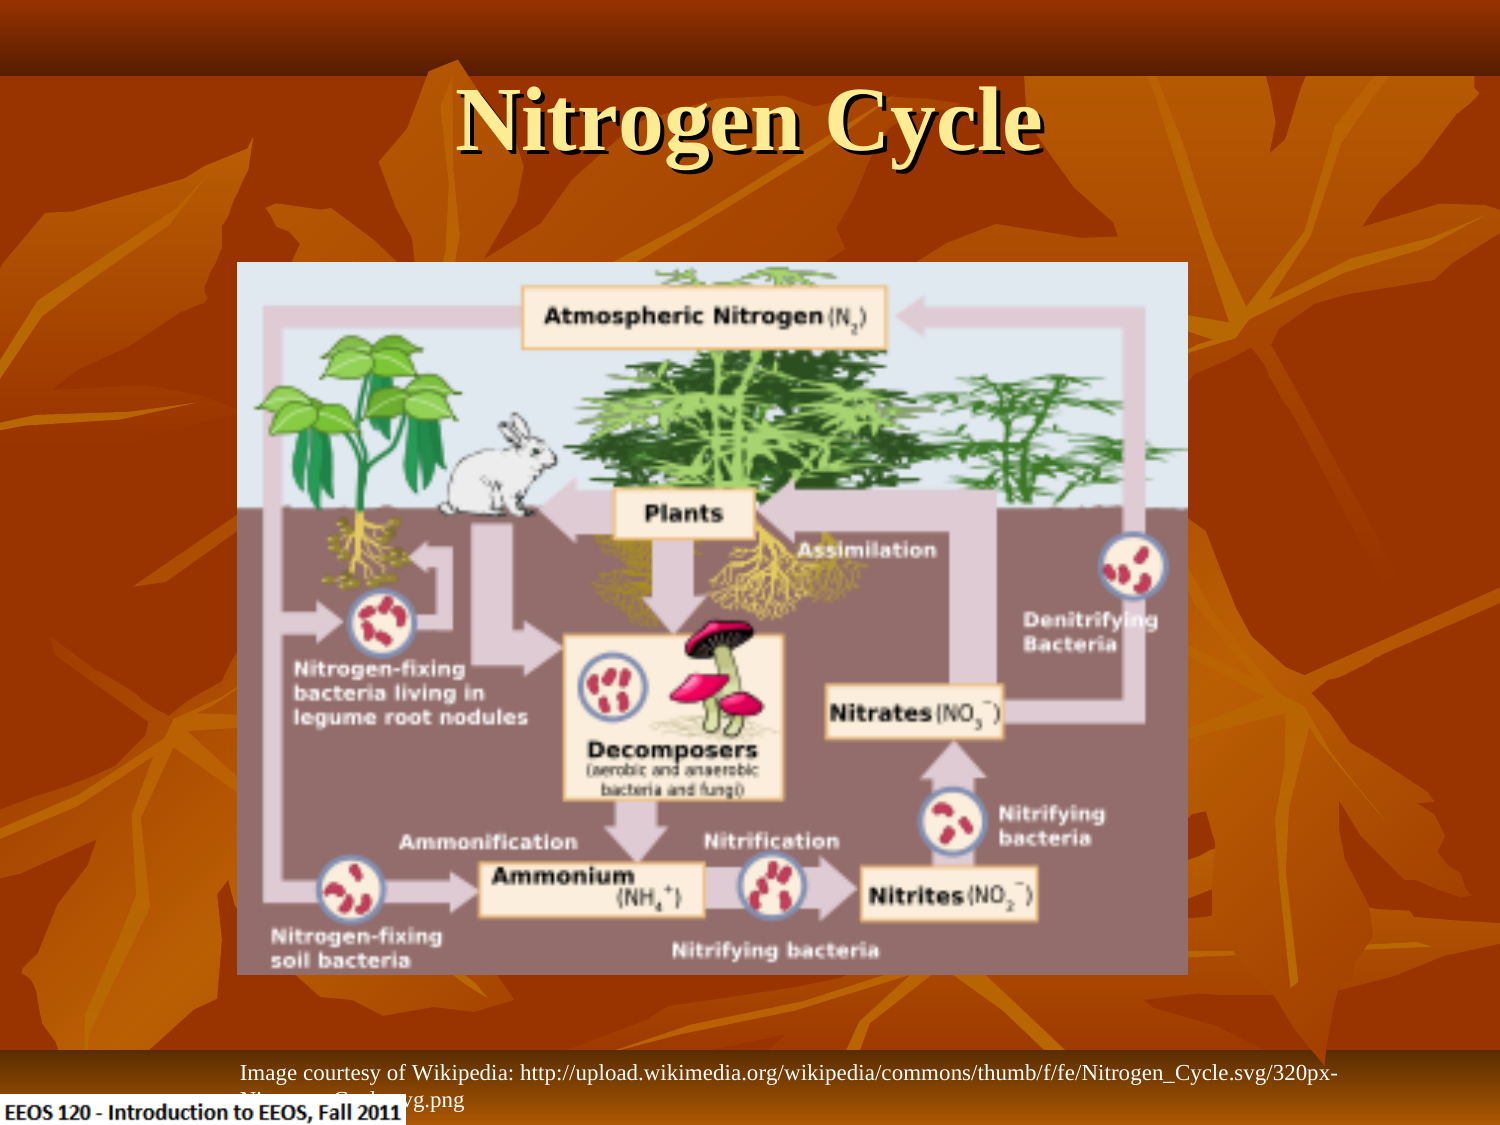

# Nitrogen Cycle
Image courtesy of Wikipedia: http://upload.wikimedia.org/wikipedia/commons/thumb/f/fe/Nitrogen_Cycle.svg/320px-Nitrogen_Cycle.svg.png